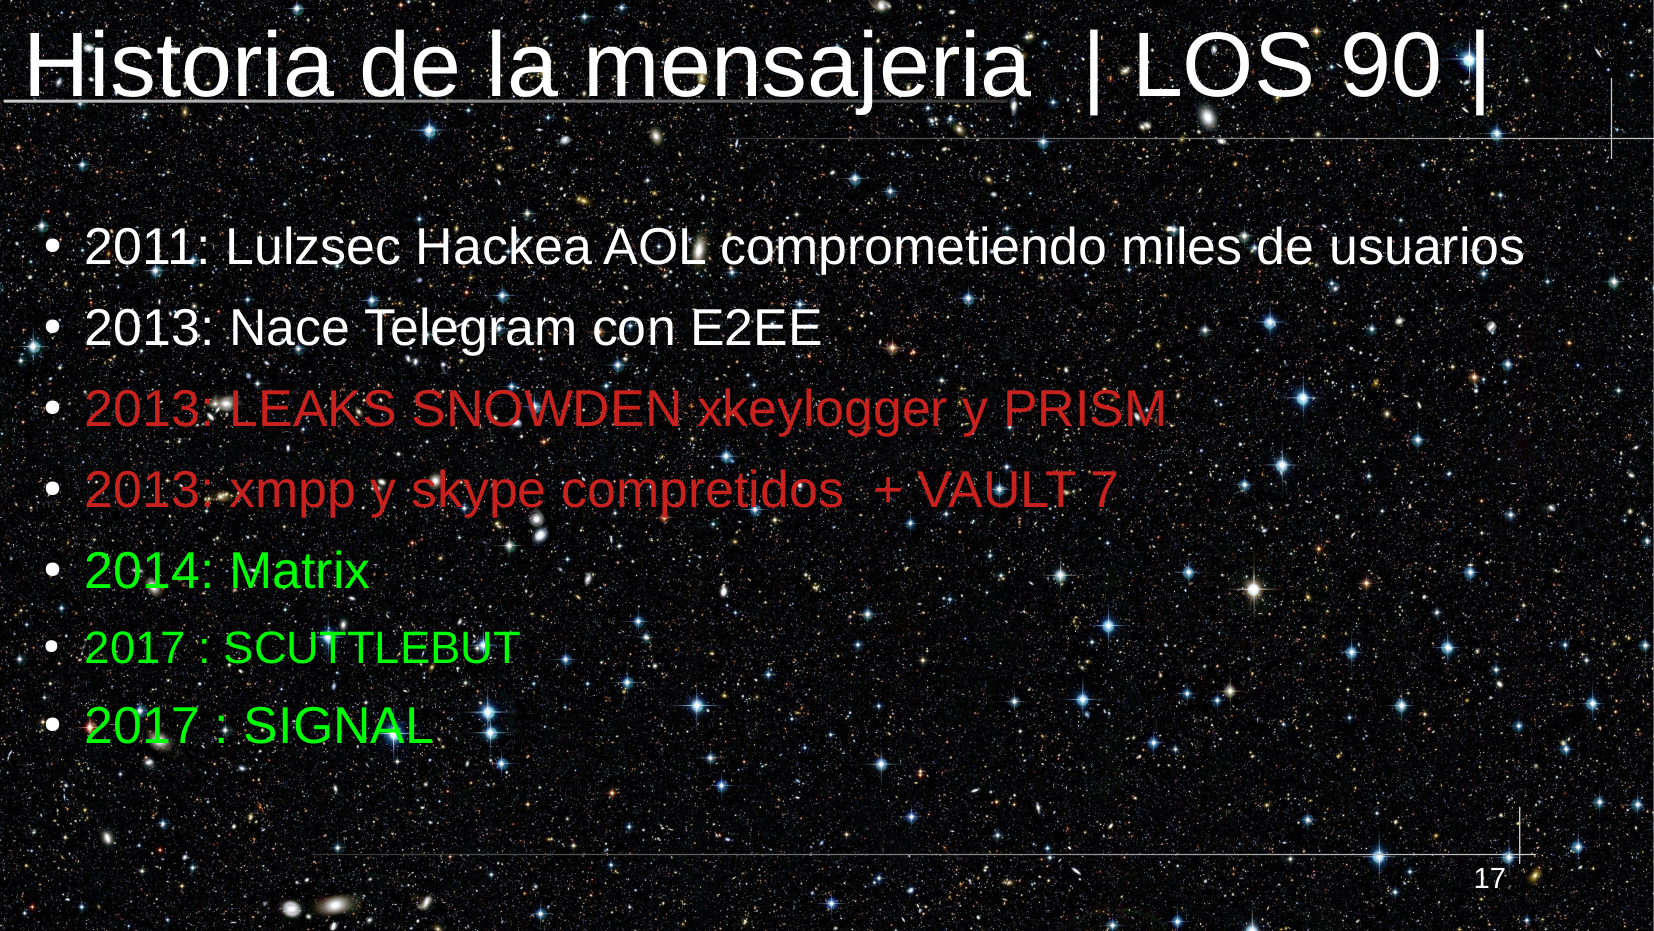

# Historia de la mensajeria | LOS 90 |
2011: Lulzsec Hackea AOL comprometiendo miles de usuarios
2013: Nace Telegram con E2EE
2013: LEAKS SNOWDEN xkeylogger y PRISM
2013: xmpp y skype compretidos + VAULT 7
2014: Matrix
2017 : SCUTTLEBUT
2017 : SIGNAL
17